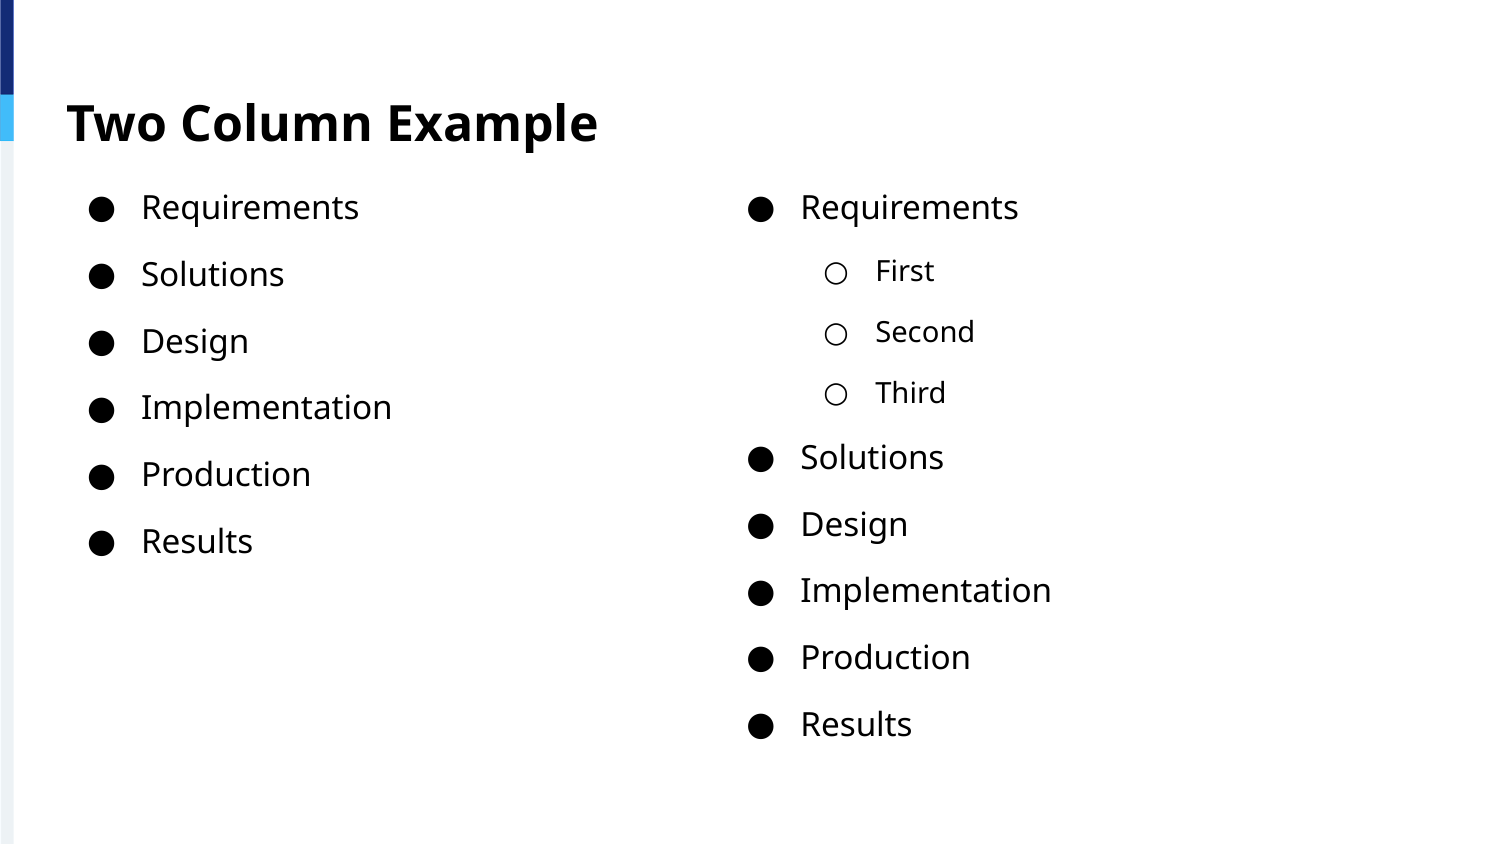

# Two Column Example
Requirements
Solutions
Design
Implementation
Production
Results
Requirements
First
Second
Third
Solutions
Design
Implementation
Production
Results